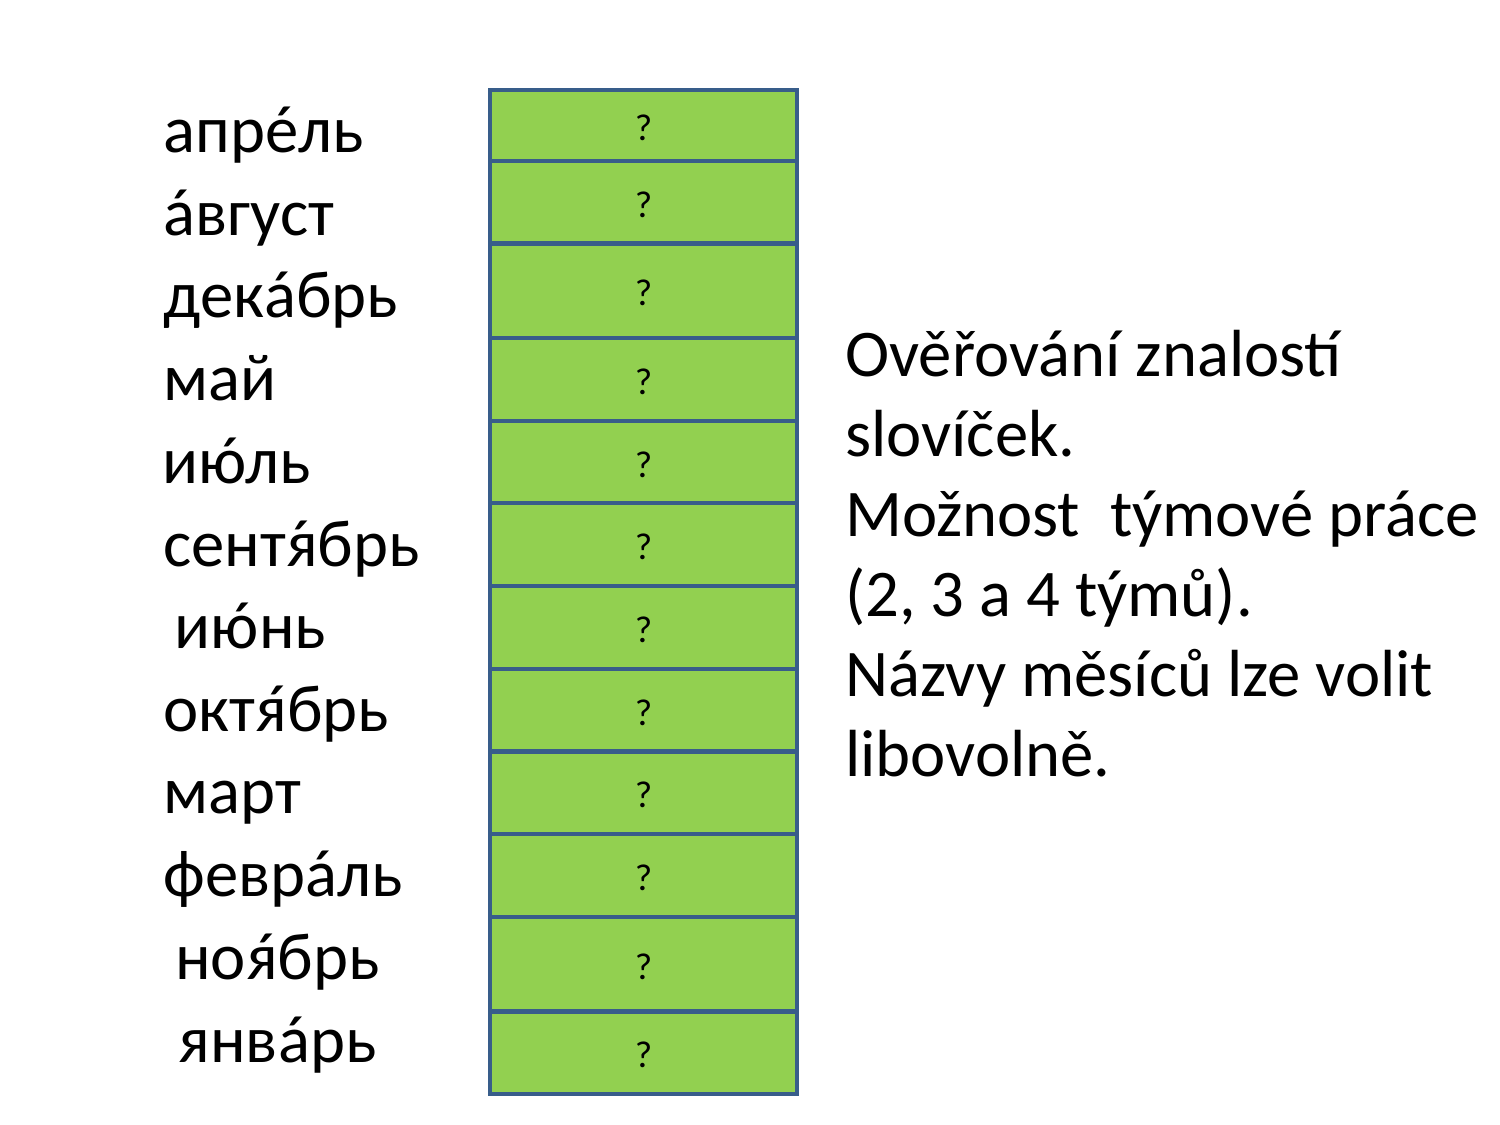

апрéль
Duben
?
áвгуст
?
Srpen
декáбрь
?
Prosinec
Ověřování znalostí
slovíček.
Možnost týmové práce
(2, 3 a 4 týmů).
Názvy měsíců lze volit
libovolně.
май
?
Květen
июль
´
Červenec
?
сентябрь
´
Září
?
июнь
´
Červen
?
октябрь
´
Říjen
?
март
Březen
?
феврáль
Únor
?
ноябрь
´
?
Listopad
 янвáрь
Leden
?